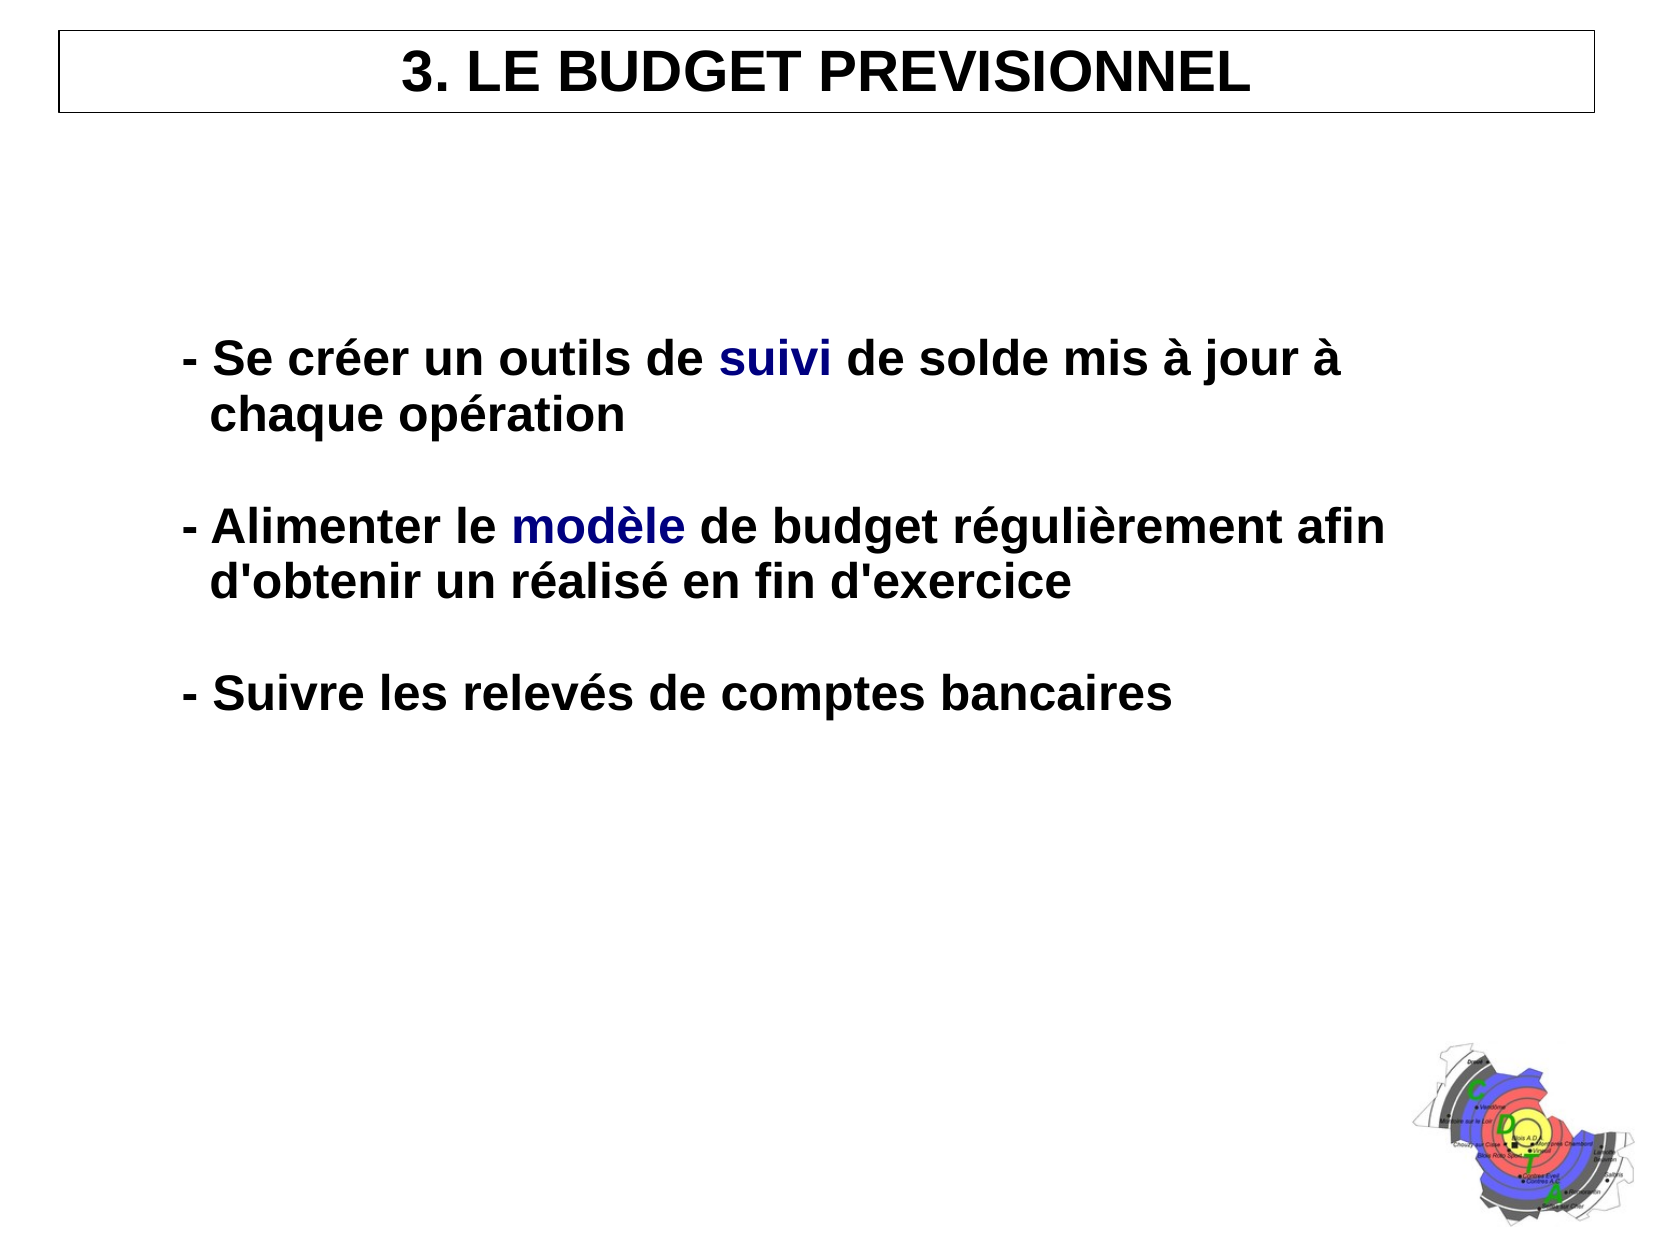

3. LE BUDGET PREVISIONNEL
- Se créer un outils de suivi de solde mis à jour à 		 chaque opération
- Alimenter le modèle de budget régulièrement afin 	 d'obtenir un réalisé en fin d'exercice
- Suivre les relevés de comptes bancaires